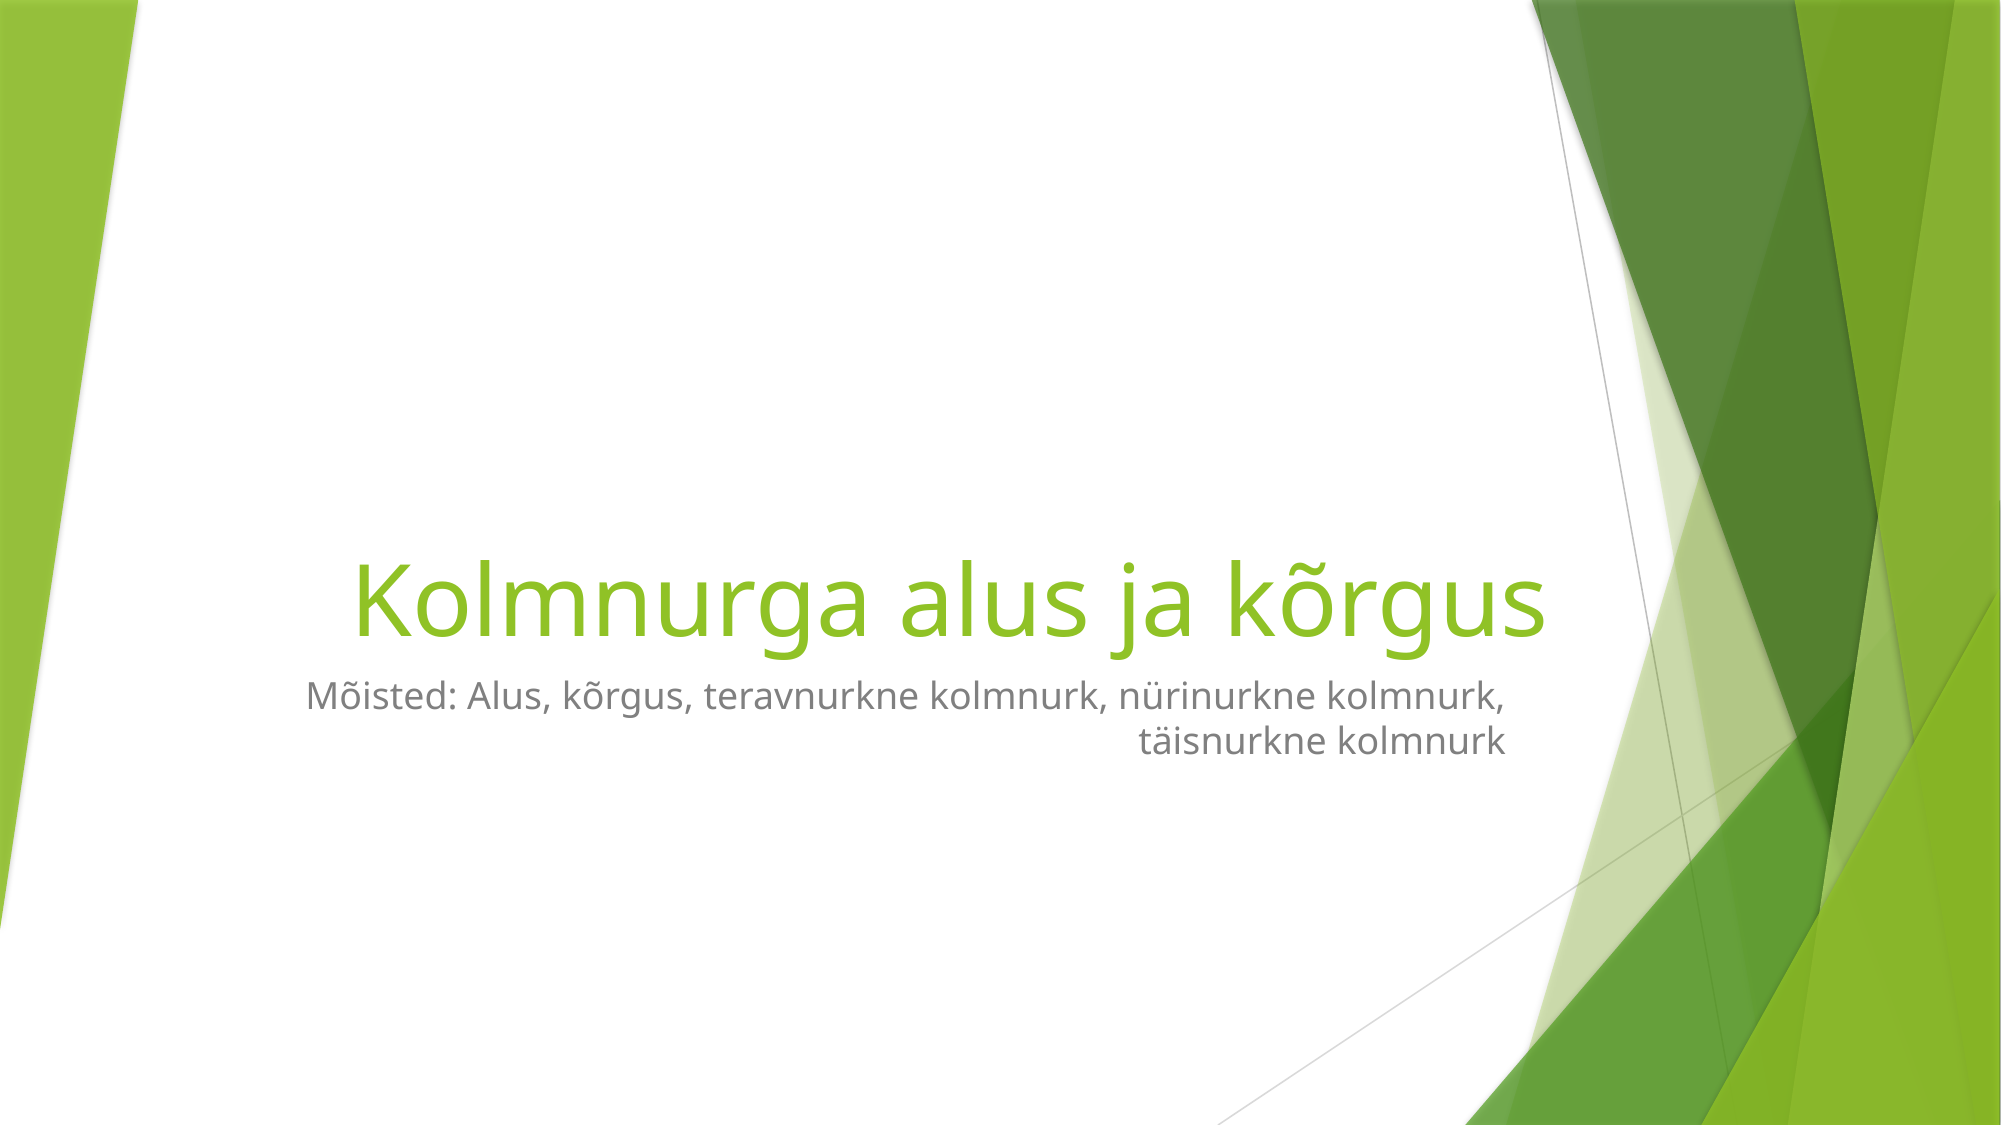

# Kolmnurga alus ja kõrgus
Mõisted: Alus, kõrgus, teravnurkne kolmnurk, nürinurkne kolmnurk, täisnurkne kolmnurk